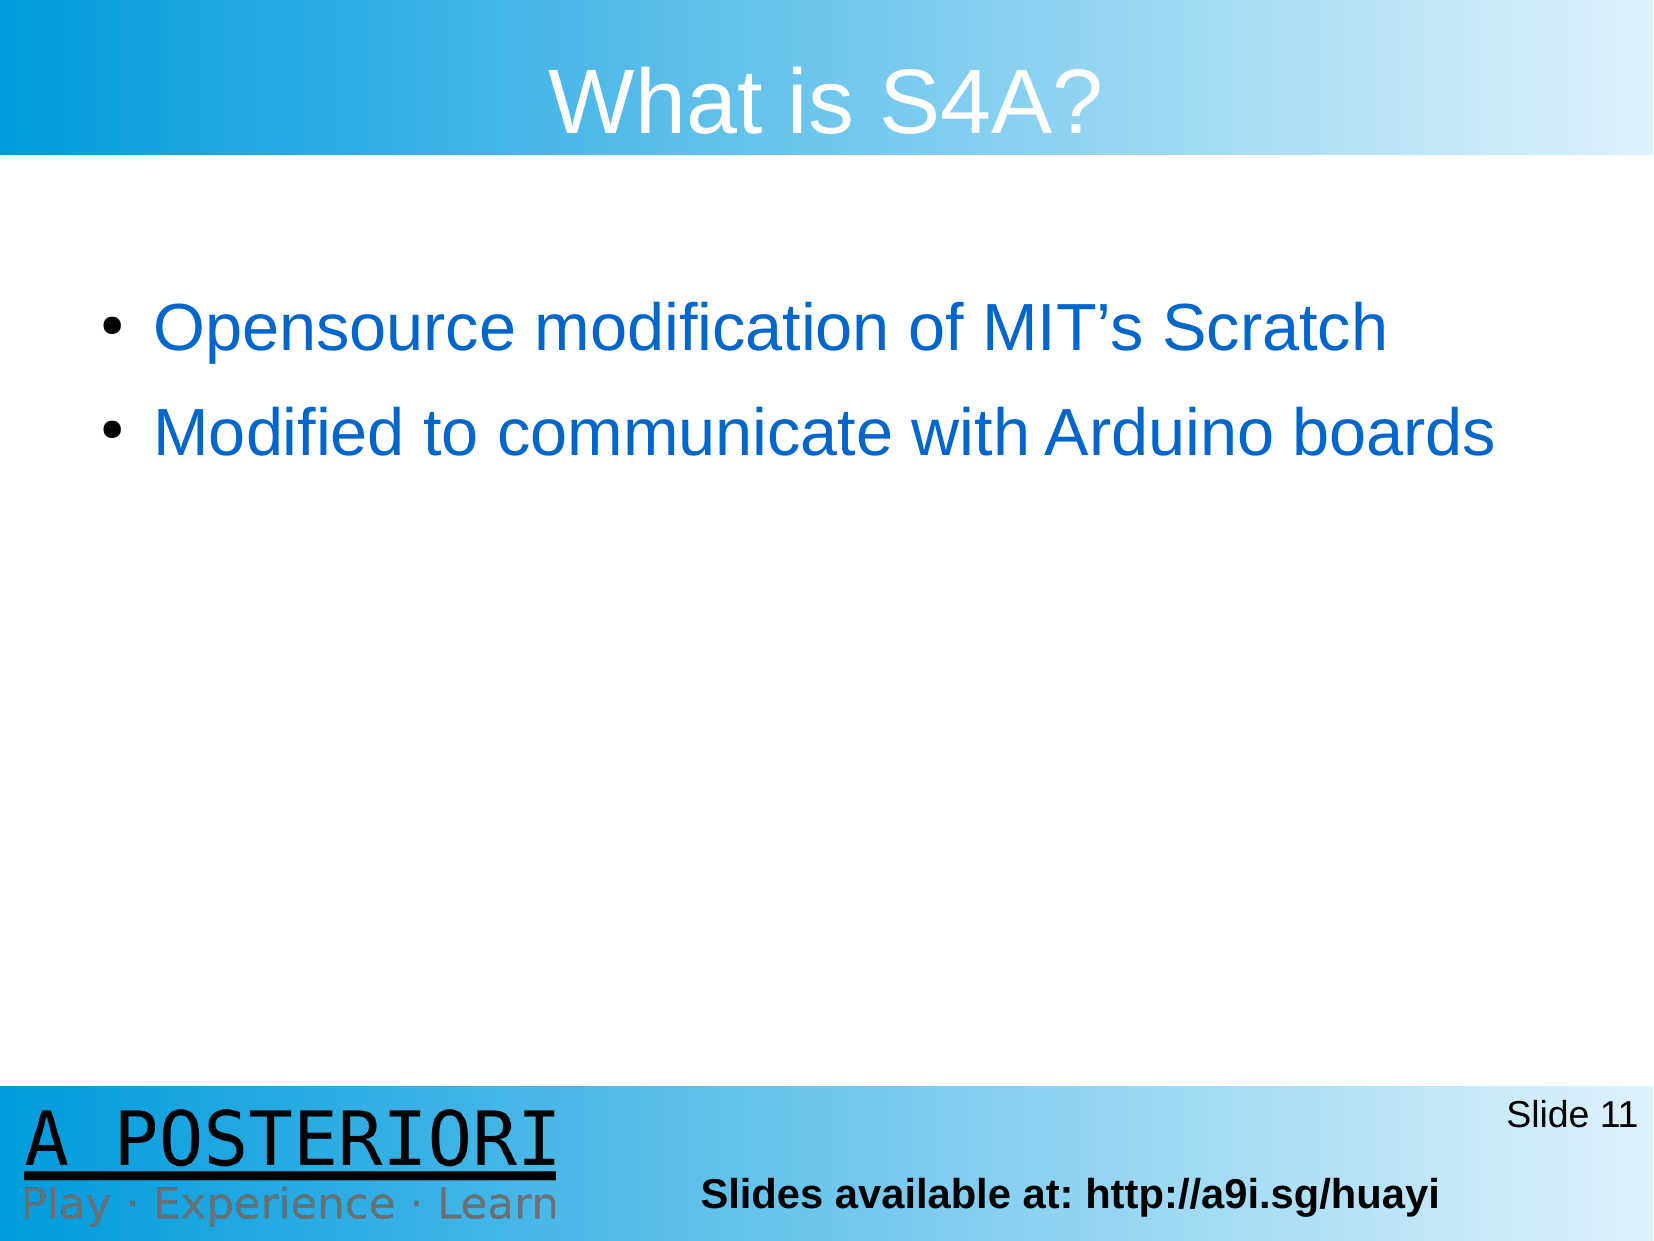

# What is S4A?
Opensource modification of MIT’s Scratch
Modified to communicate with Arduino boards